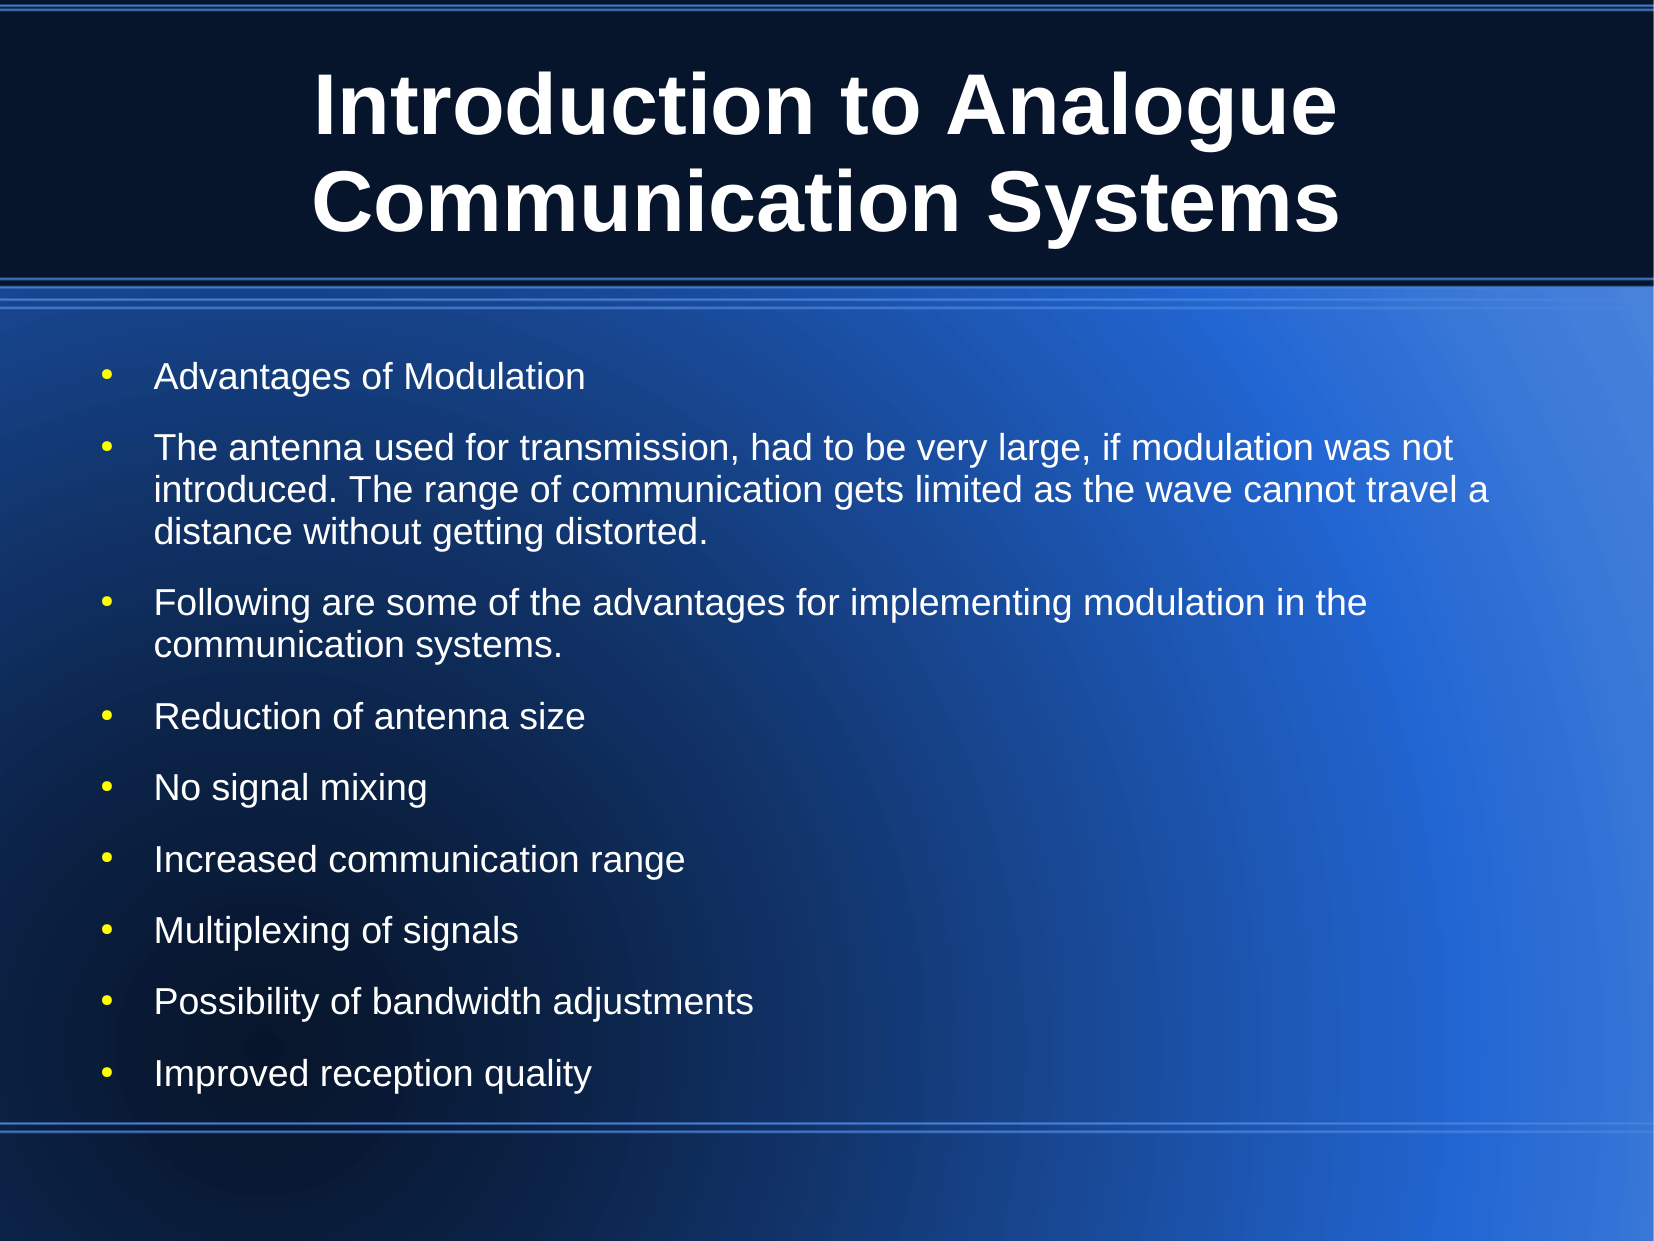

# Introduction to Analogue Communication Systems
Advantages of Modulation
The antenna used for transmission, had to be very large, if modulation was not introduced. The range of communication gets limited as the wave cannot travel a distance without getting distorted.
Following are some of the advantages for implementing modulation in the communication systems.
Reduction of antenna size
No signal mixing
Increased communication range
Multiplexing of signals
Possibility of bandwidth adjustments
Improved reception quality